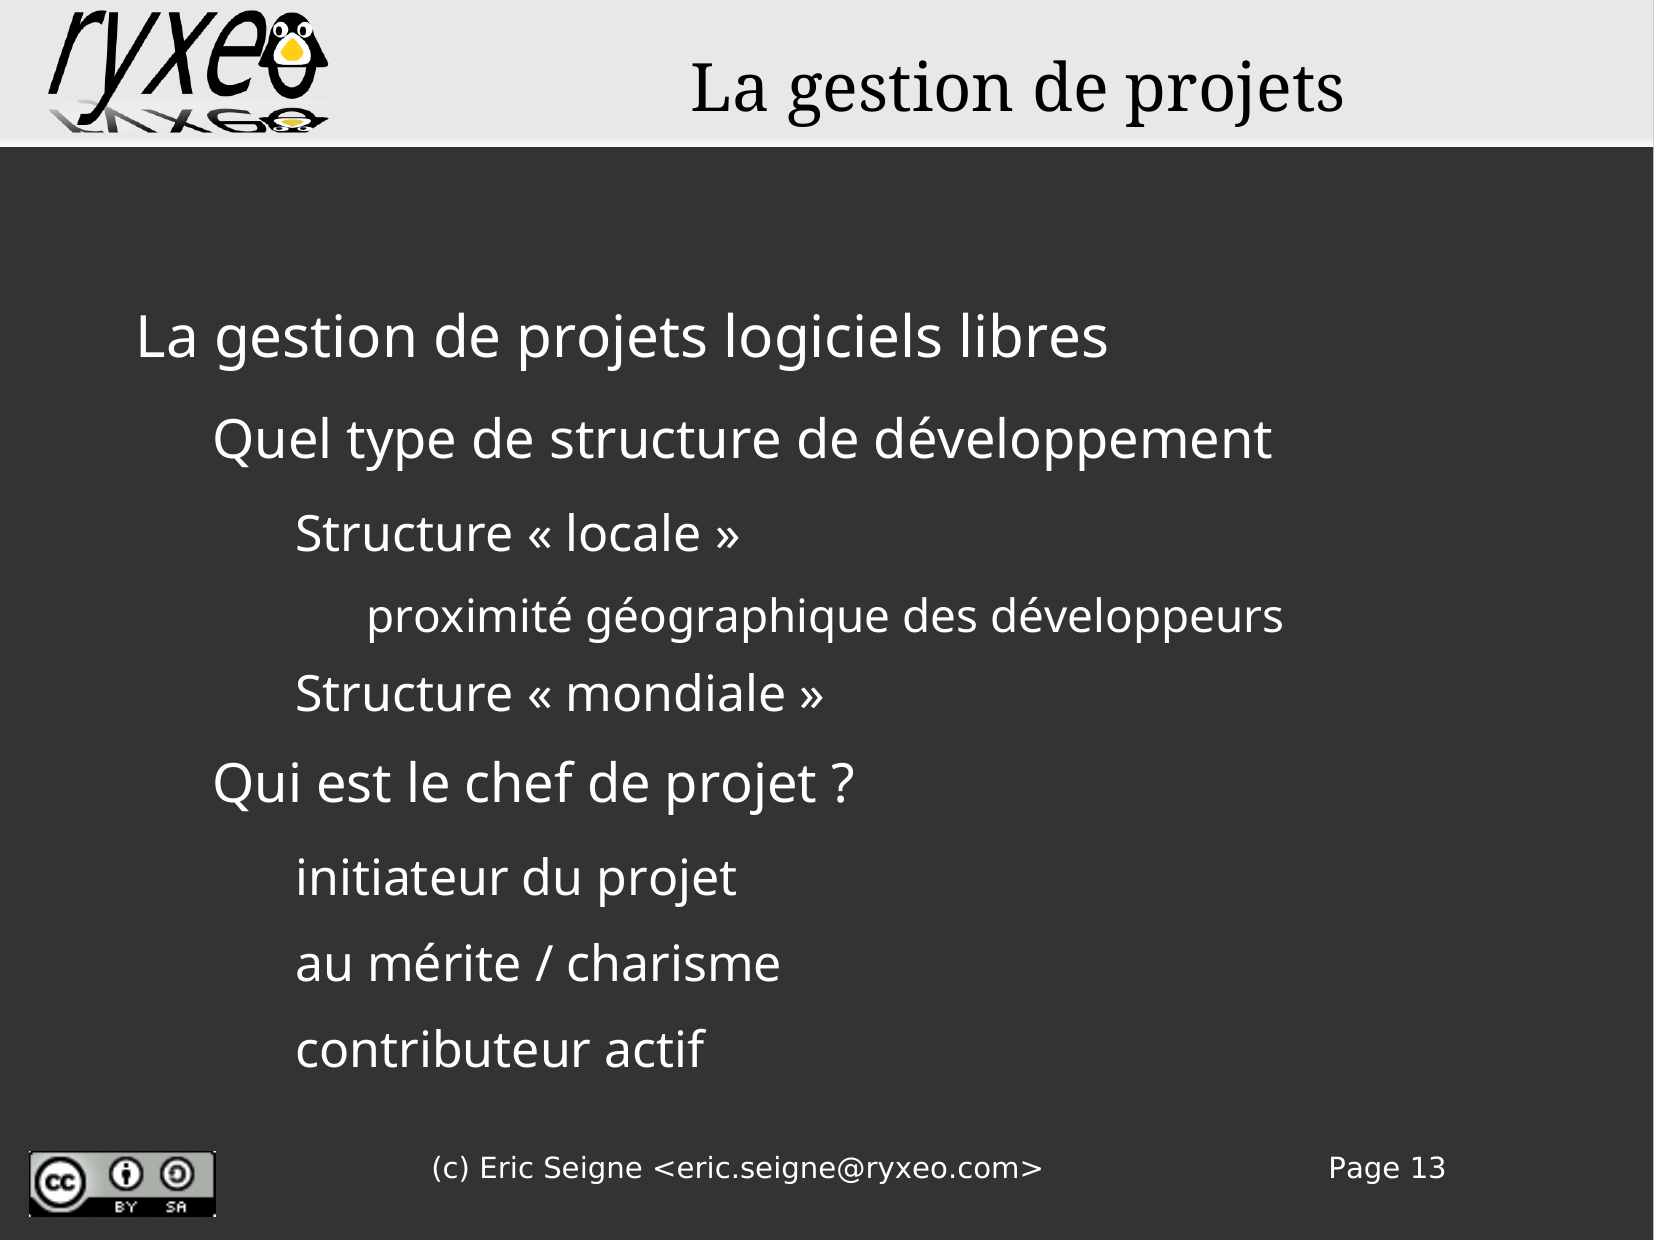

# La gestion de projets
La gestion de projets logiciels libres
Quel type de structure de développement
Structure « locale »
proximité géographique des développeurs
Structure « mondiale »
Qui est le chef de projet ?
initiateur du projet
au mérite / charisme
contributeur actif
Toto le héro
13